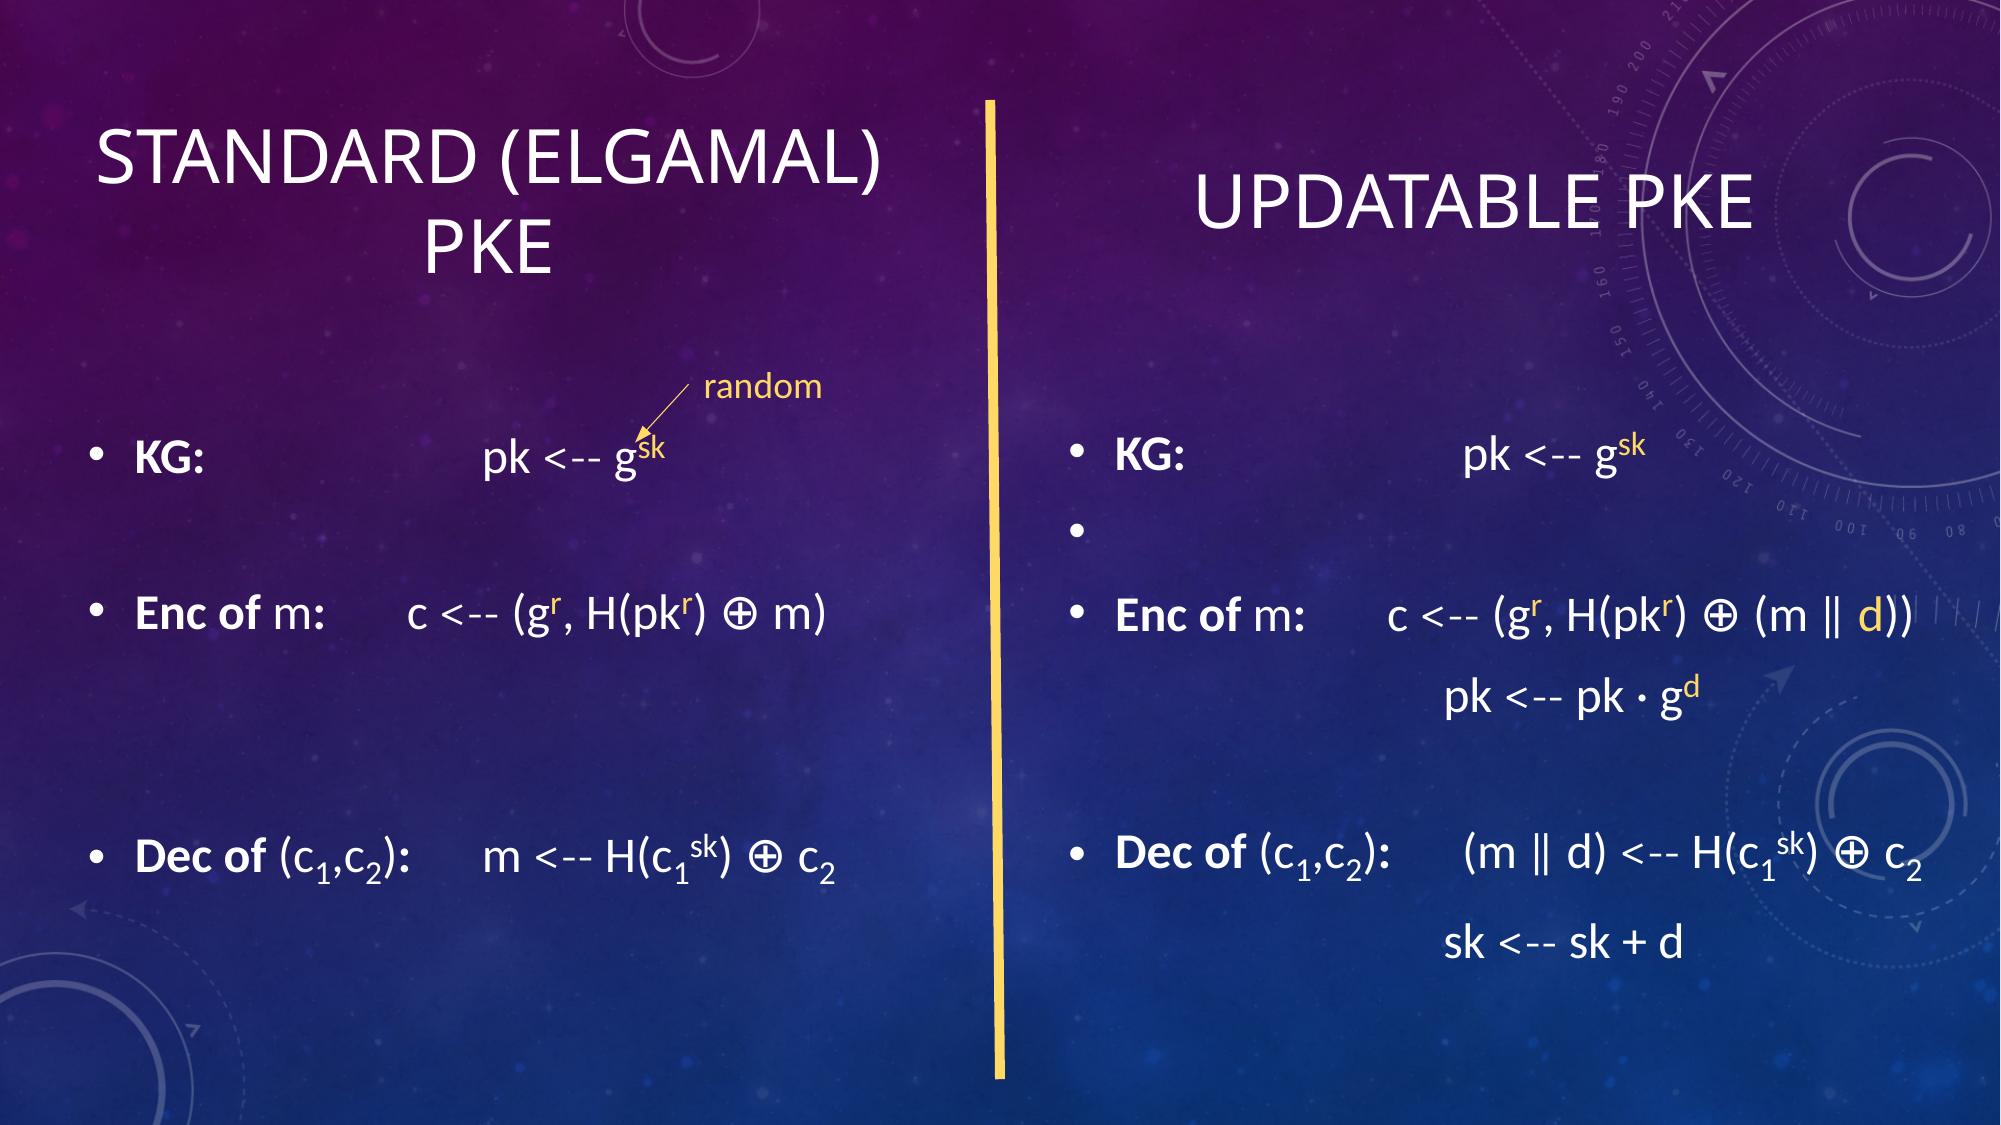

# Standard (ElGamal) PKE
updatable PKE
KG:				pk <-- gsk
Enc of m:		c <-- (gr, H(pkr) ⊕ m)
Dec of (c1,c2):	m <-- H(c1sk) ⊕ c2
KG:				pk <-- gsk
Enc of m:		c <-- (gr, H(pkr) ⊕ (m ⃦ d))
					pk <-- pk · gd
Dec of (c1,c2):	(m ⃦ d) <-- H(c1sk) ⊕ c2
					sk <-- sk + d
random